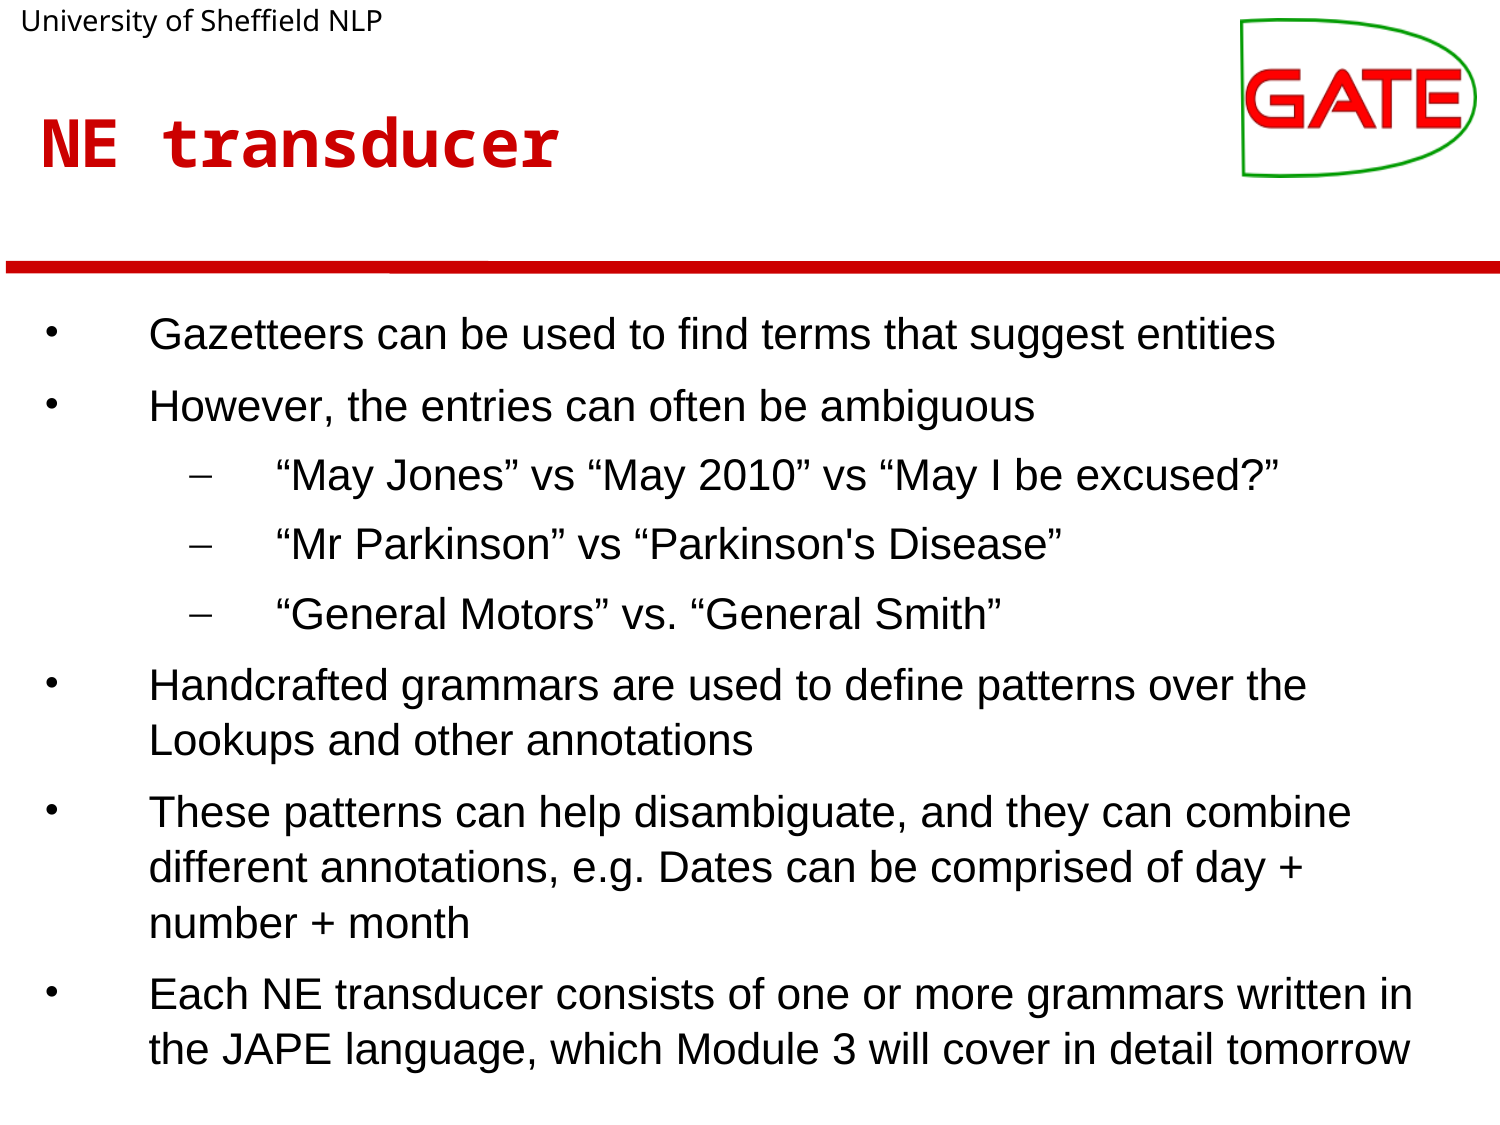

# NE transducer
Gazetteers can be used to find terms that suggest entities
However, the entries can often be ambiguous
“May Jones” vs “May 2010” vs “May I be excused?”
“Mr Parkinson” vs “Parkinson's Disease”
“General Motors” vs. “General Smith”
Handcrafted grammars are used to define patterns over the Lookups and other annotations
These patterns can help disambiguate, and they can combine different annotations, e.g. Dates can be comprised of day + number + month
Each NE transducer consists of one or more grammars written in the JAPE language, which Module 3 will cover in detail tomorrow